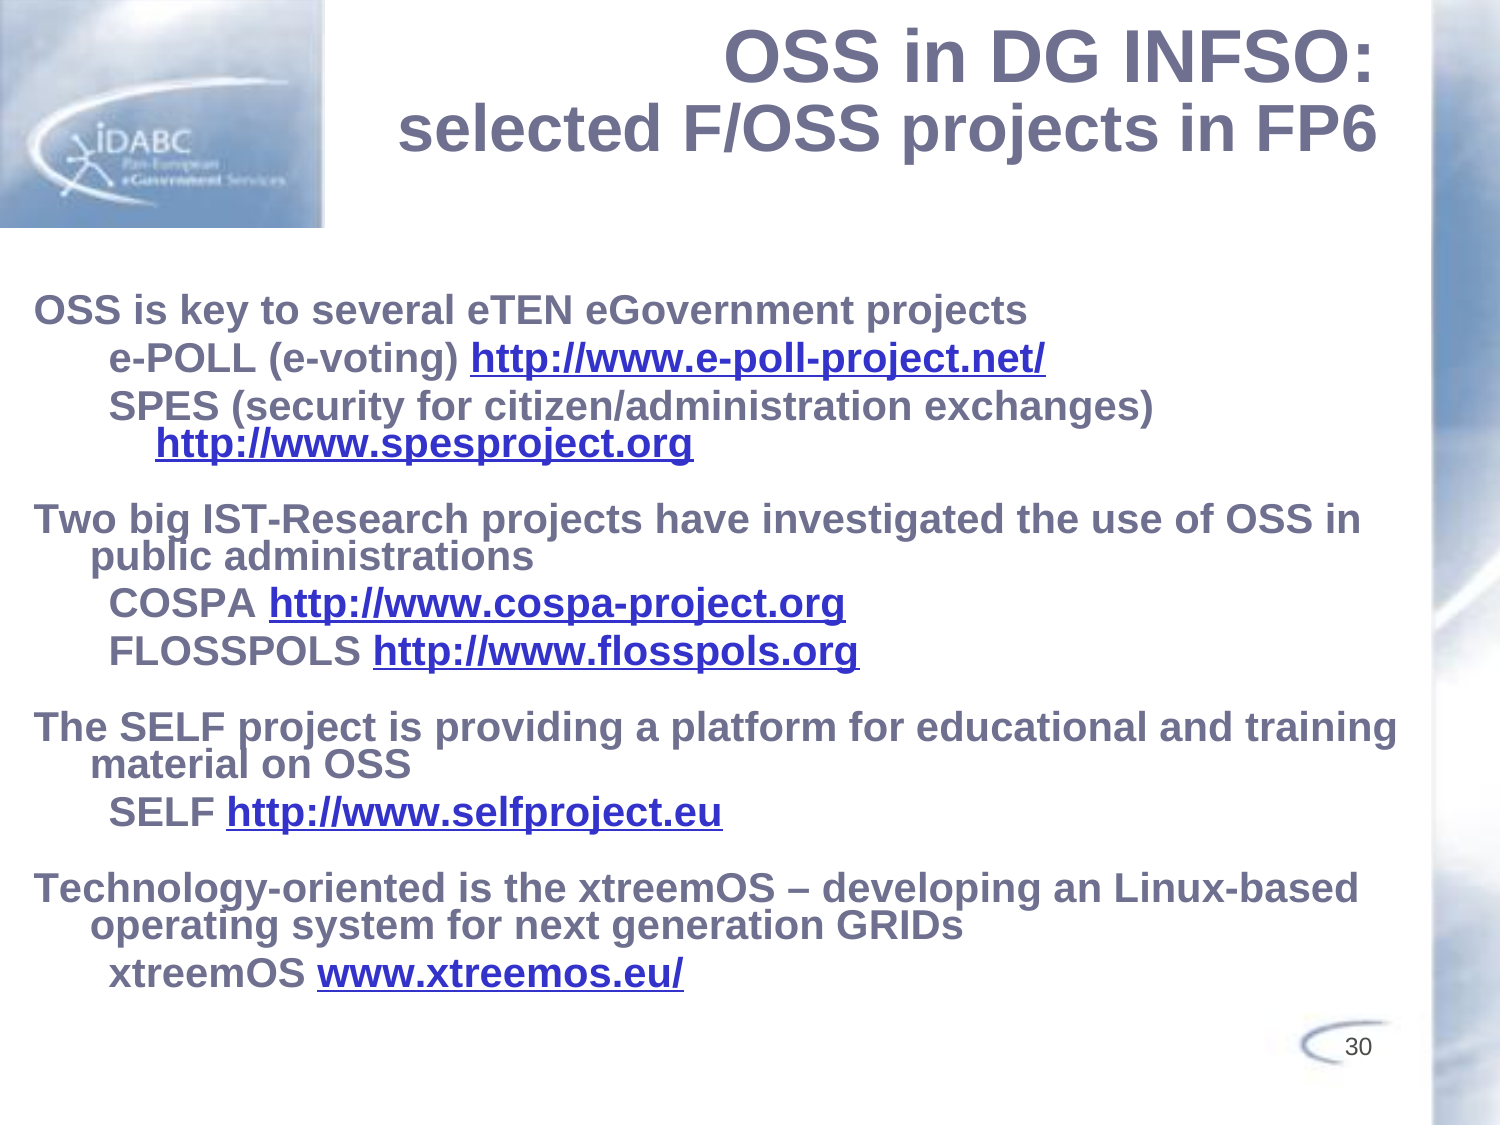

OSS in DG INFSO:
selected F/OSS projects in FP6
# OSS is key to several eTEN eGovernment projects
e-POLL (e-voting) http://www.e-poll-project.net/
SPES (security for citizen/administration exchanges) http://www.spesproject.org
Two big IST-Research projects have investigated the use of OSS in public administrations
COSPA http://www.cospa-project.org
FLOSSPOLS http://www.flosspols.org
The SELF project is providing a platform for educational and training material on OSS
SELF http://www.selfproject.eu
Technology-oriented is the xtreemOS – developing an Linux-based operating system for next generation GRIDs
xtreemOS www.xtreemos.eu/
30